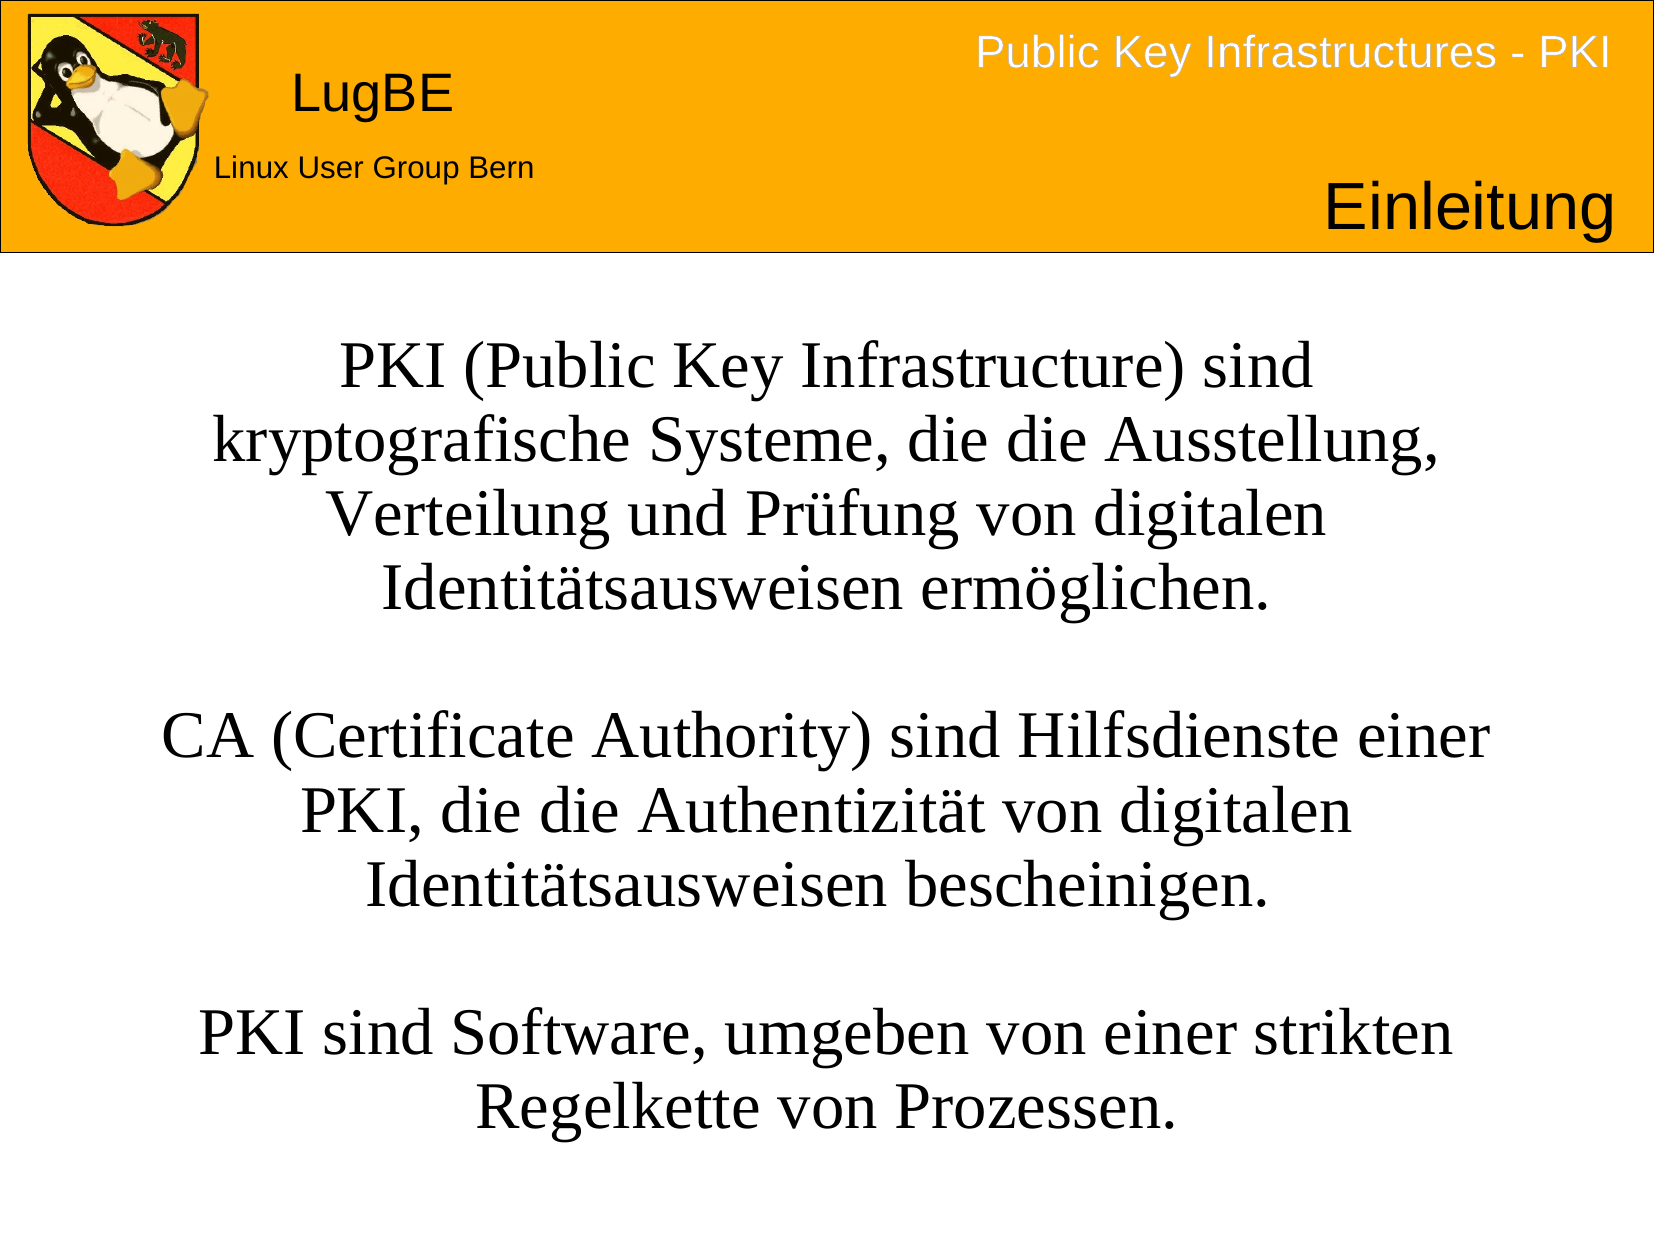

# Einleitung
PKI (Public Key Infrastructure) sind kryptografische Systeme, die die Ausstellung, Verteilung und Prüfung von digitalen Identitätsausweisen ermöglichen.
CA (Certificate Authority) sind Hilfsdienste einer PKI, die die Authentizität von digitalen Identitätsausweisen bescheinigen.
PKI sind Software, umgeben von einer strikten Regelkette von Prozessen.